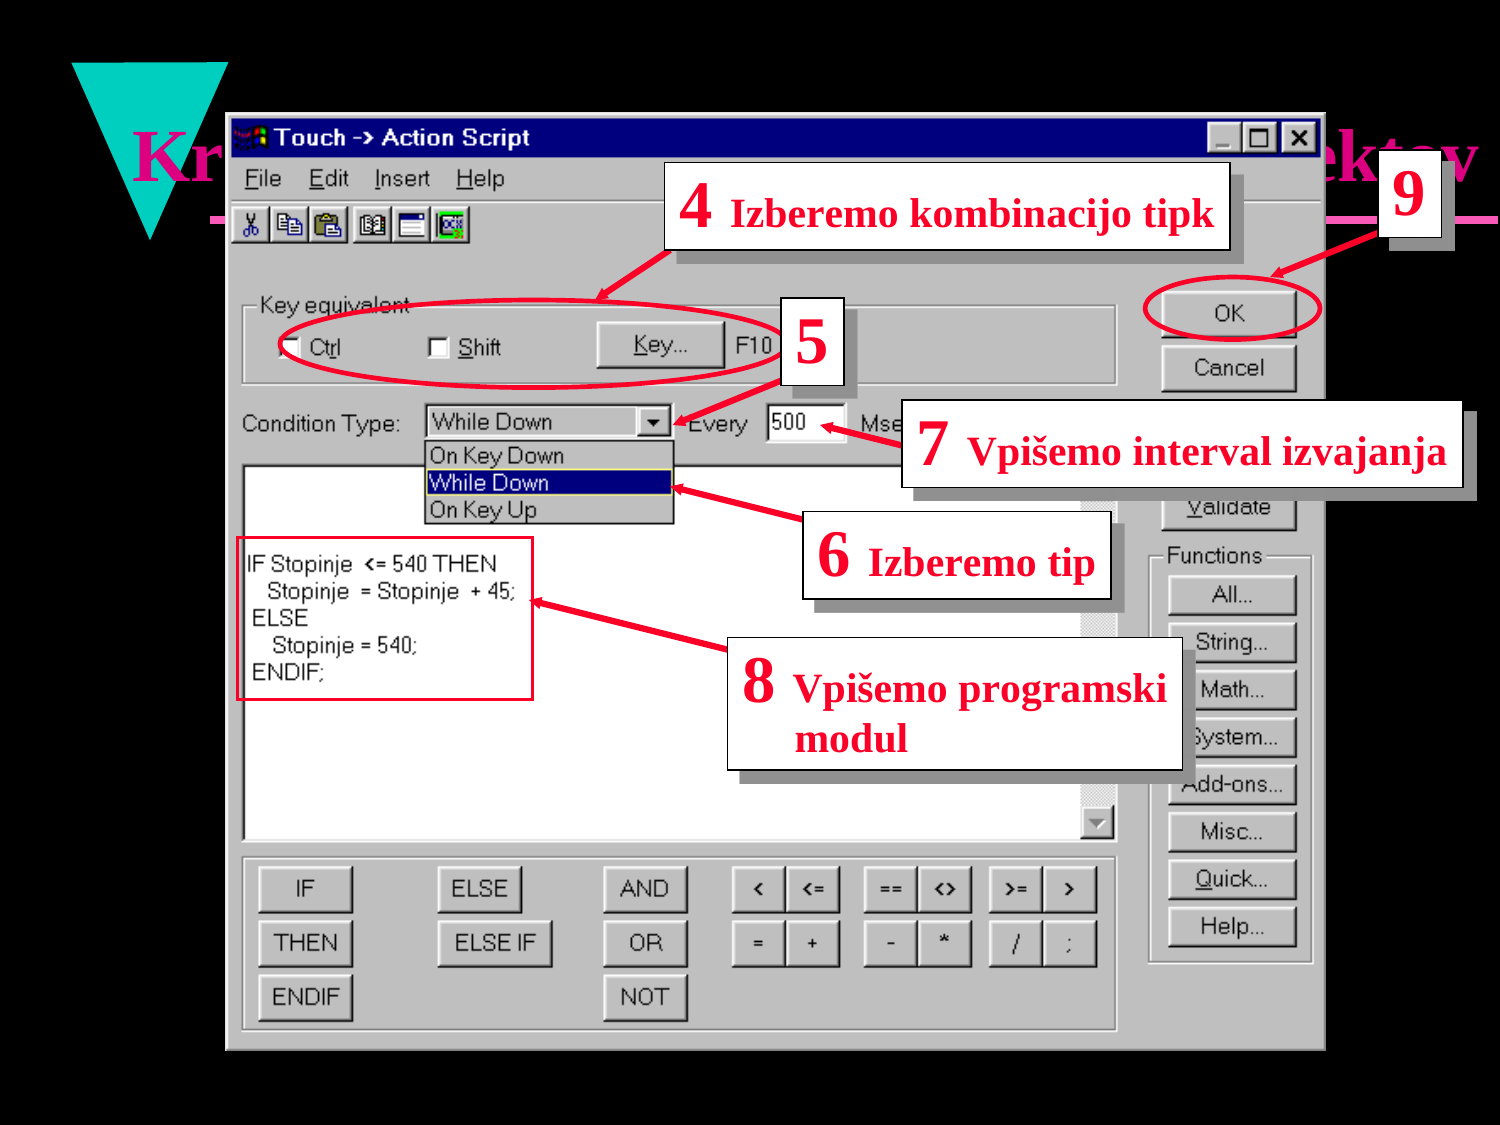

# Kreiranje programskih modulov objektov
9
4 Izberemo kombinacijo tipk
5
7 Vpišemo interval izvajanja
6 Izberemo tip
8 Vpišemo programski
 modul
3
RVP2
Kreiranje programskih modulov
21